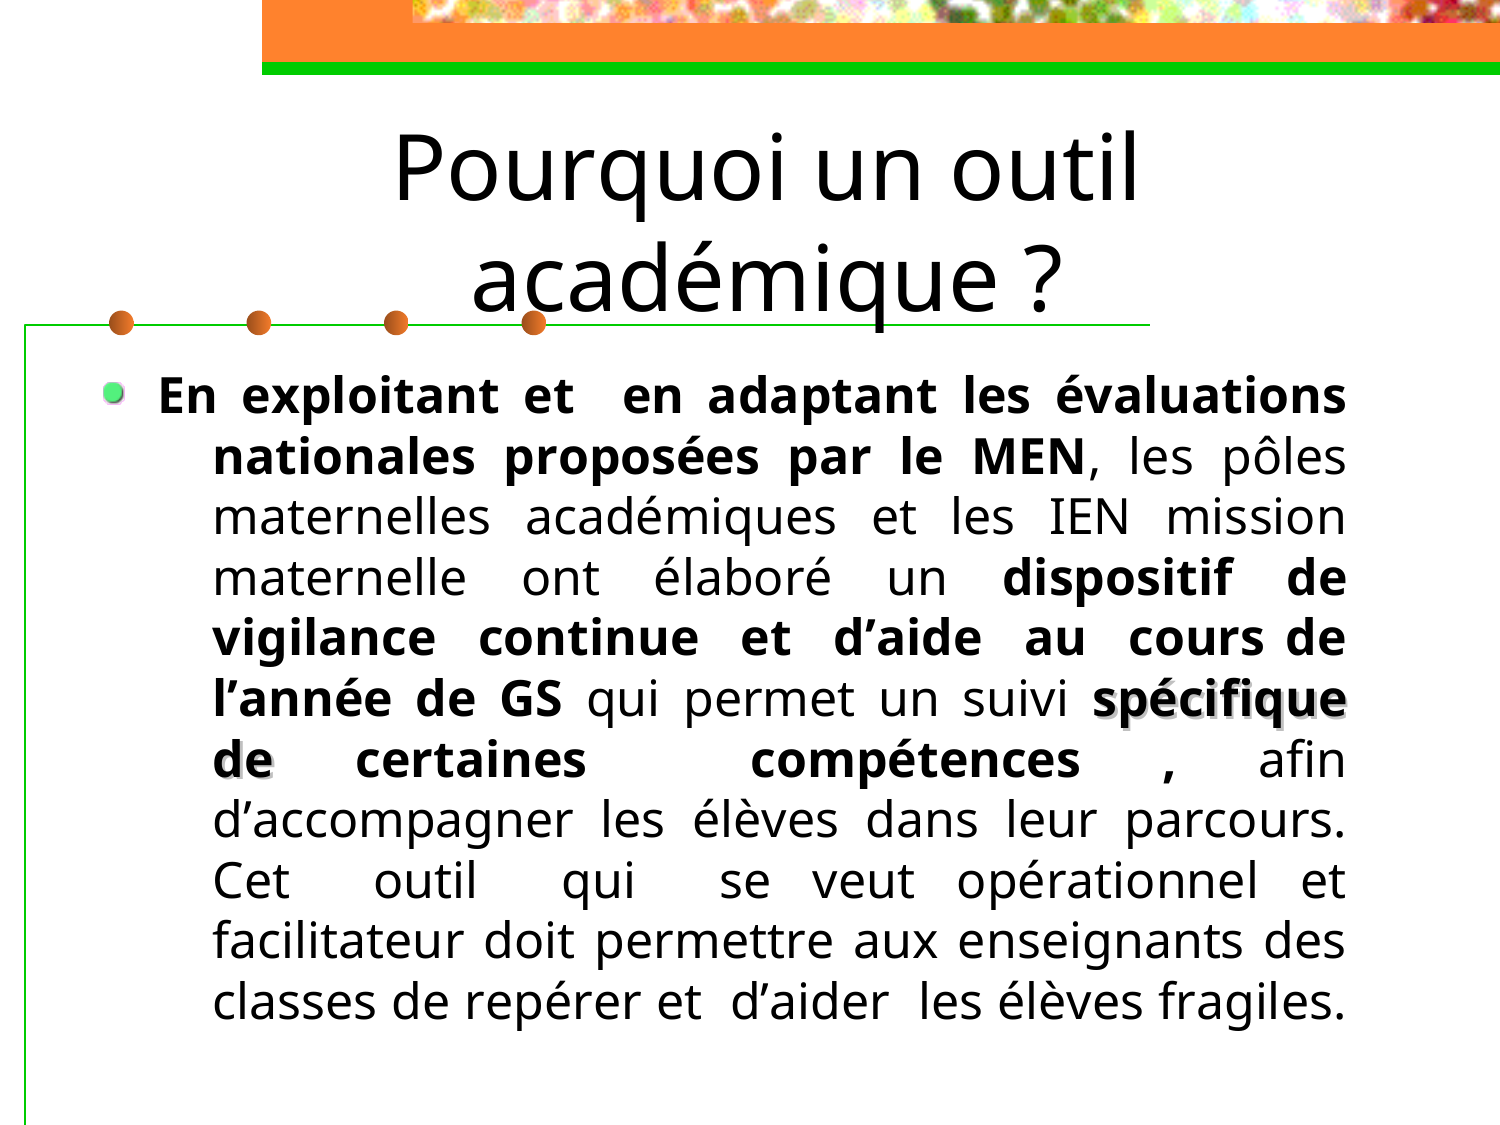

# Pourquoi un outil académique ?
En exploitant et en adaptant les évaluations nationales proposées par le MEN, les pôles maternelles académiques et les IEN mission maternelle ont élaboré un dispositif de vigilance continue et d’aide au cours de l’année de GS qui permet un suivi spécifique de certaines compétences , afin d’accompagner les élèves dans leur parcours. Cet outil qui se veut opérationnel et facilitateur doit permettre aux enseignants des classes de repérer et d’aider les élèves fragiles.